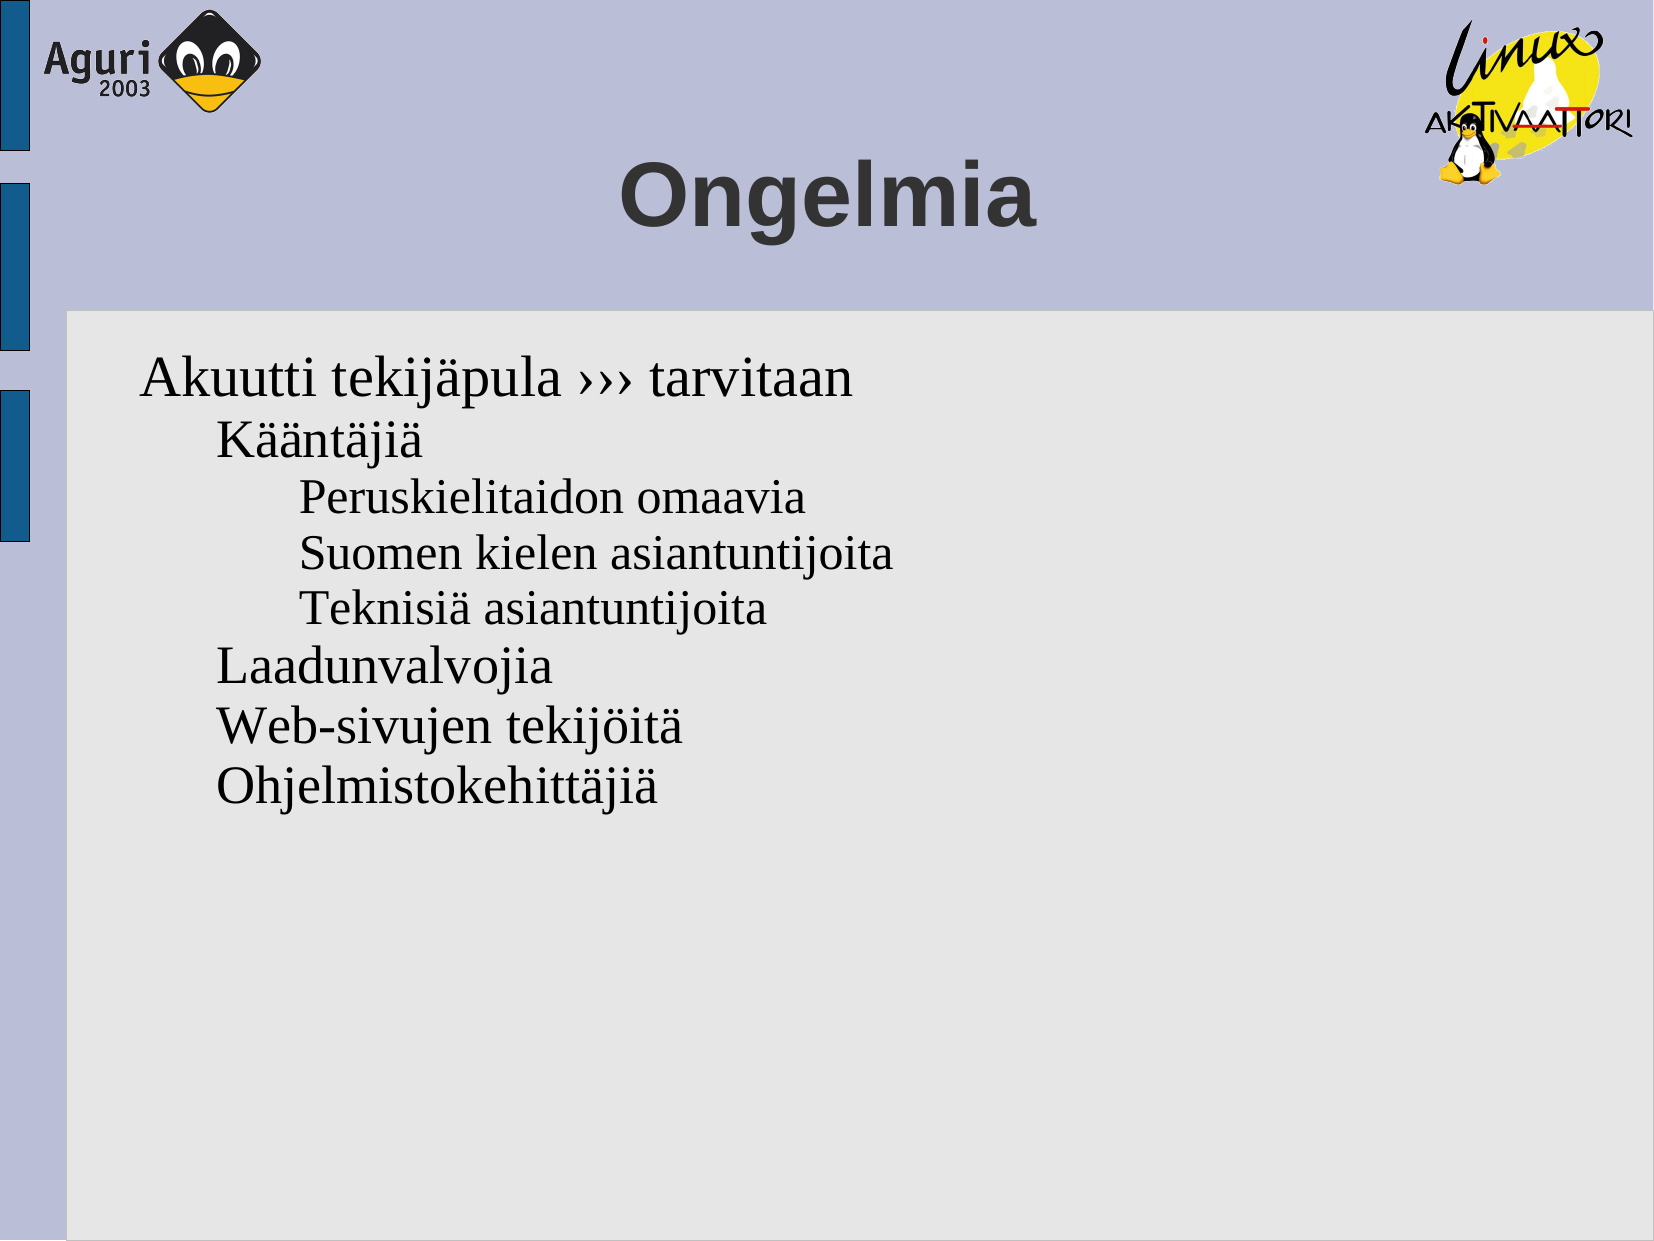

# Ongelmia
Akuutti tekijäpula ››› tarvitaan
Kääntäjiä
Peruskielitaidon omaavia
Suomen kielen asiantuntijoita
Teknisiä asiantuntijoita
Laadunvalvojia
Web-sivujen tekijöitä
Ohjelmistokehittäjiä